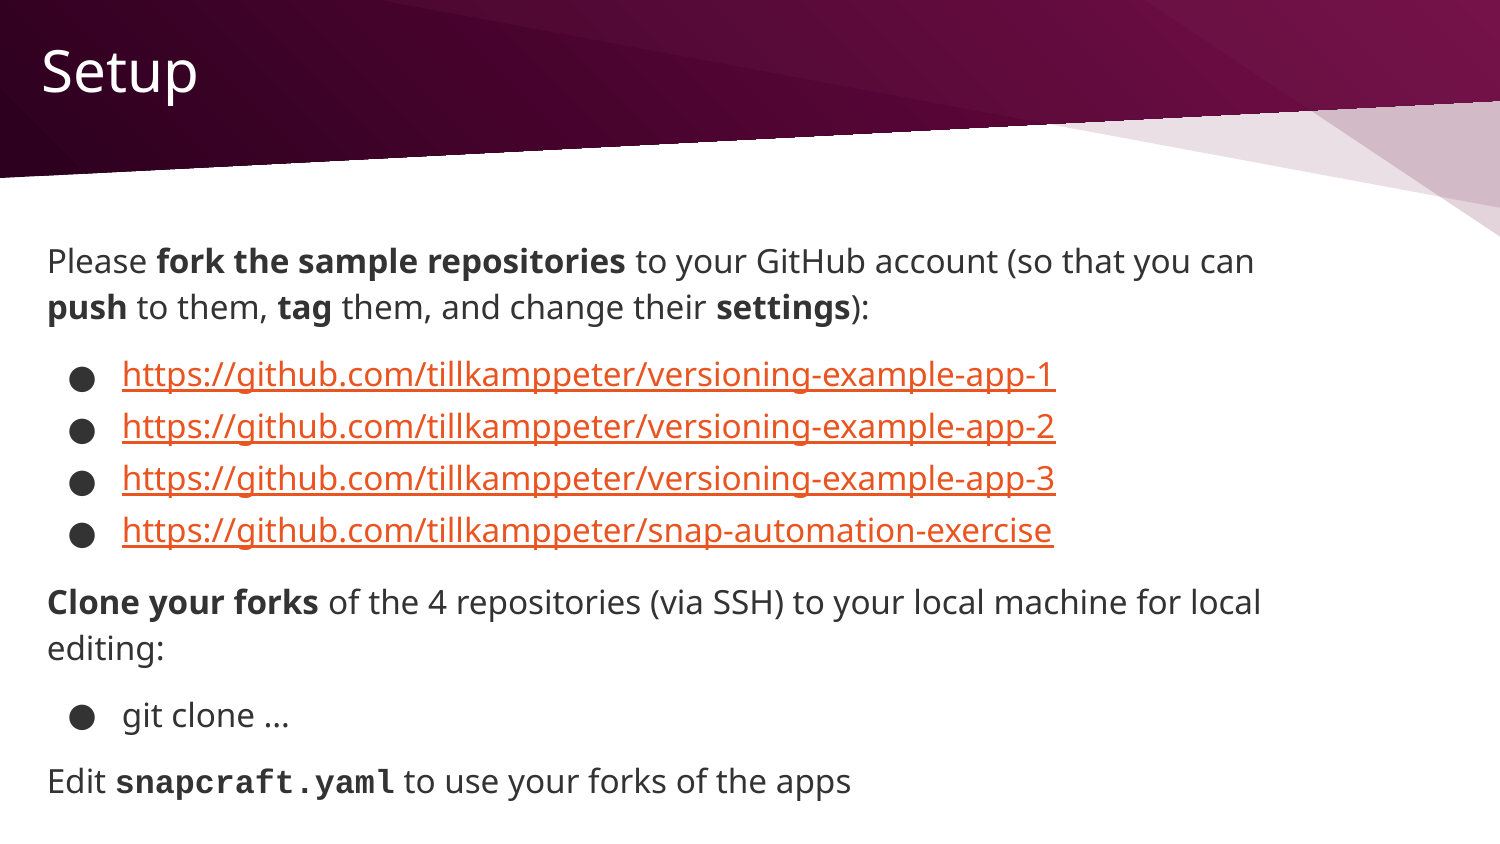

Setup
# Please fork the sample repositories to your GitHub account (so that you can push to them, tag them, and change their settings):
https://github.com/tillkamppeter/versioning-example-app-1
https://github.com/tillkamppeter/versioning-example-app-2
https://github.com/tillkamppeter/versioning-example-app-3
https://github.com/tillkamppeter/snap-automation-exercise
Clone your forks of the 4 repositories (via SSH) to your local machine for local editing:
git clone …
Edit snapcraft.yaml to use your forks of the apps